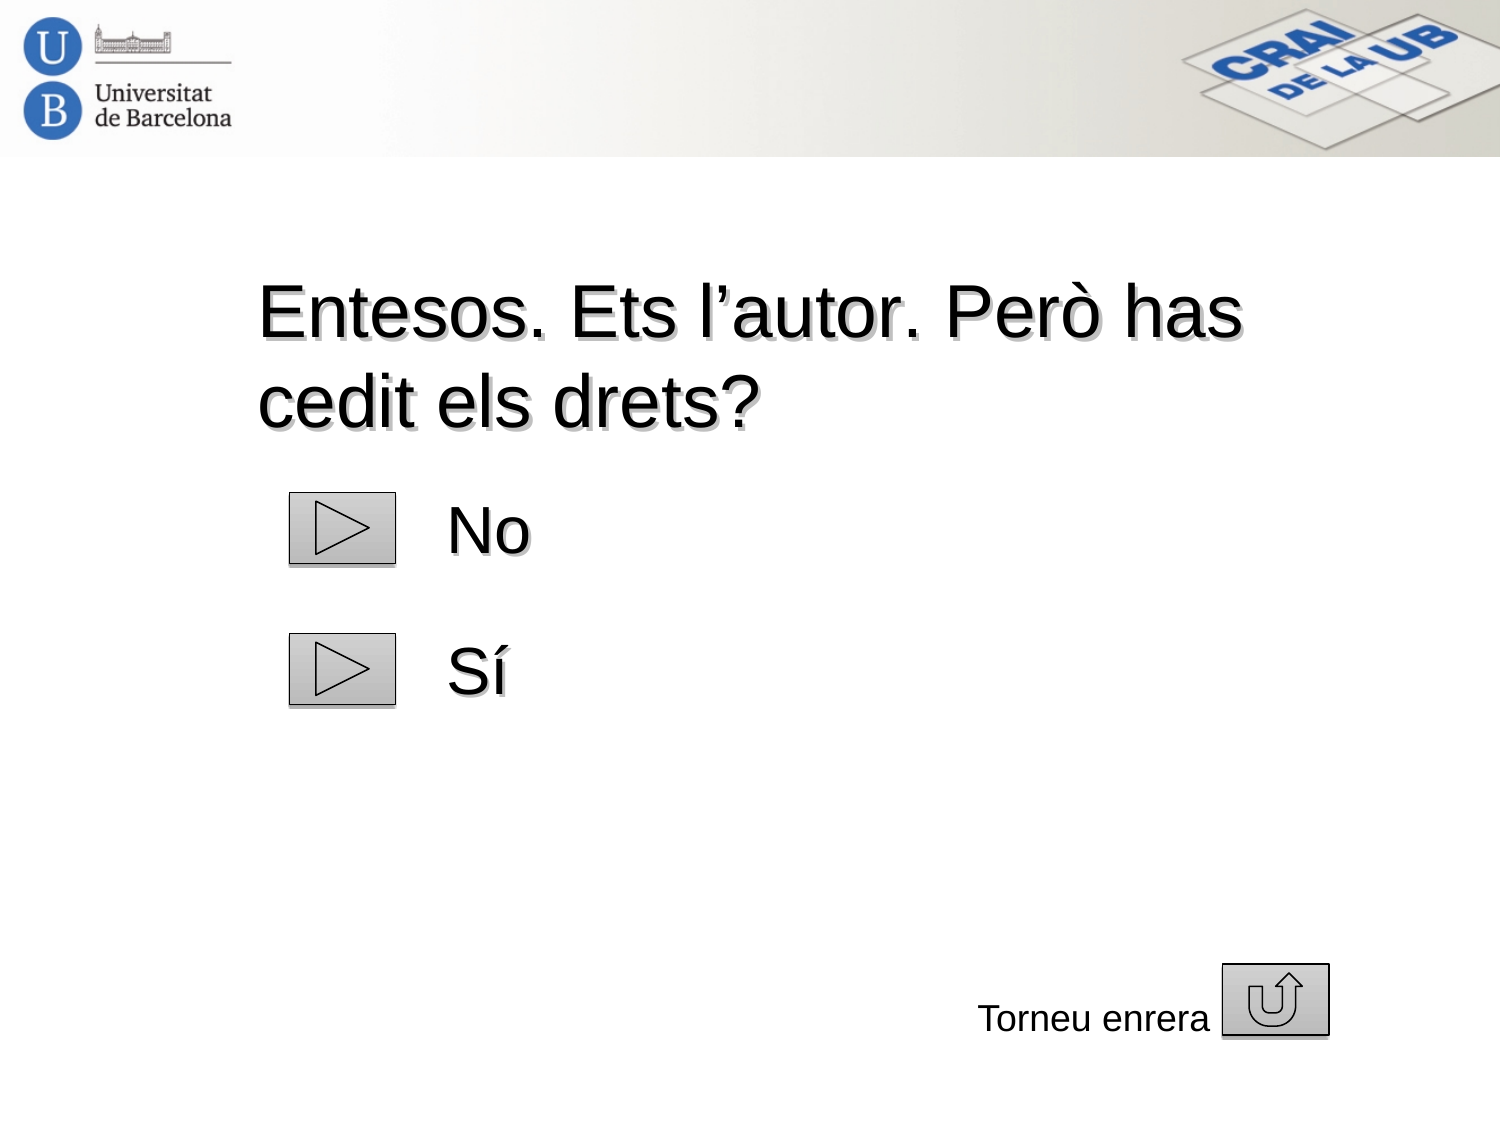

# Entesos. Ets l’autor. Però has cedit els drets?
No
Sí
Torneu enrera